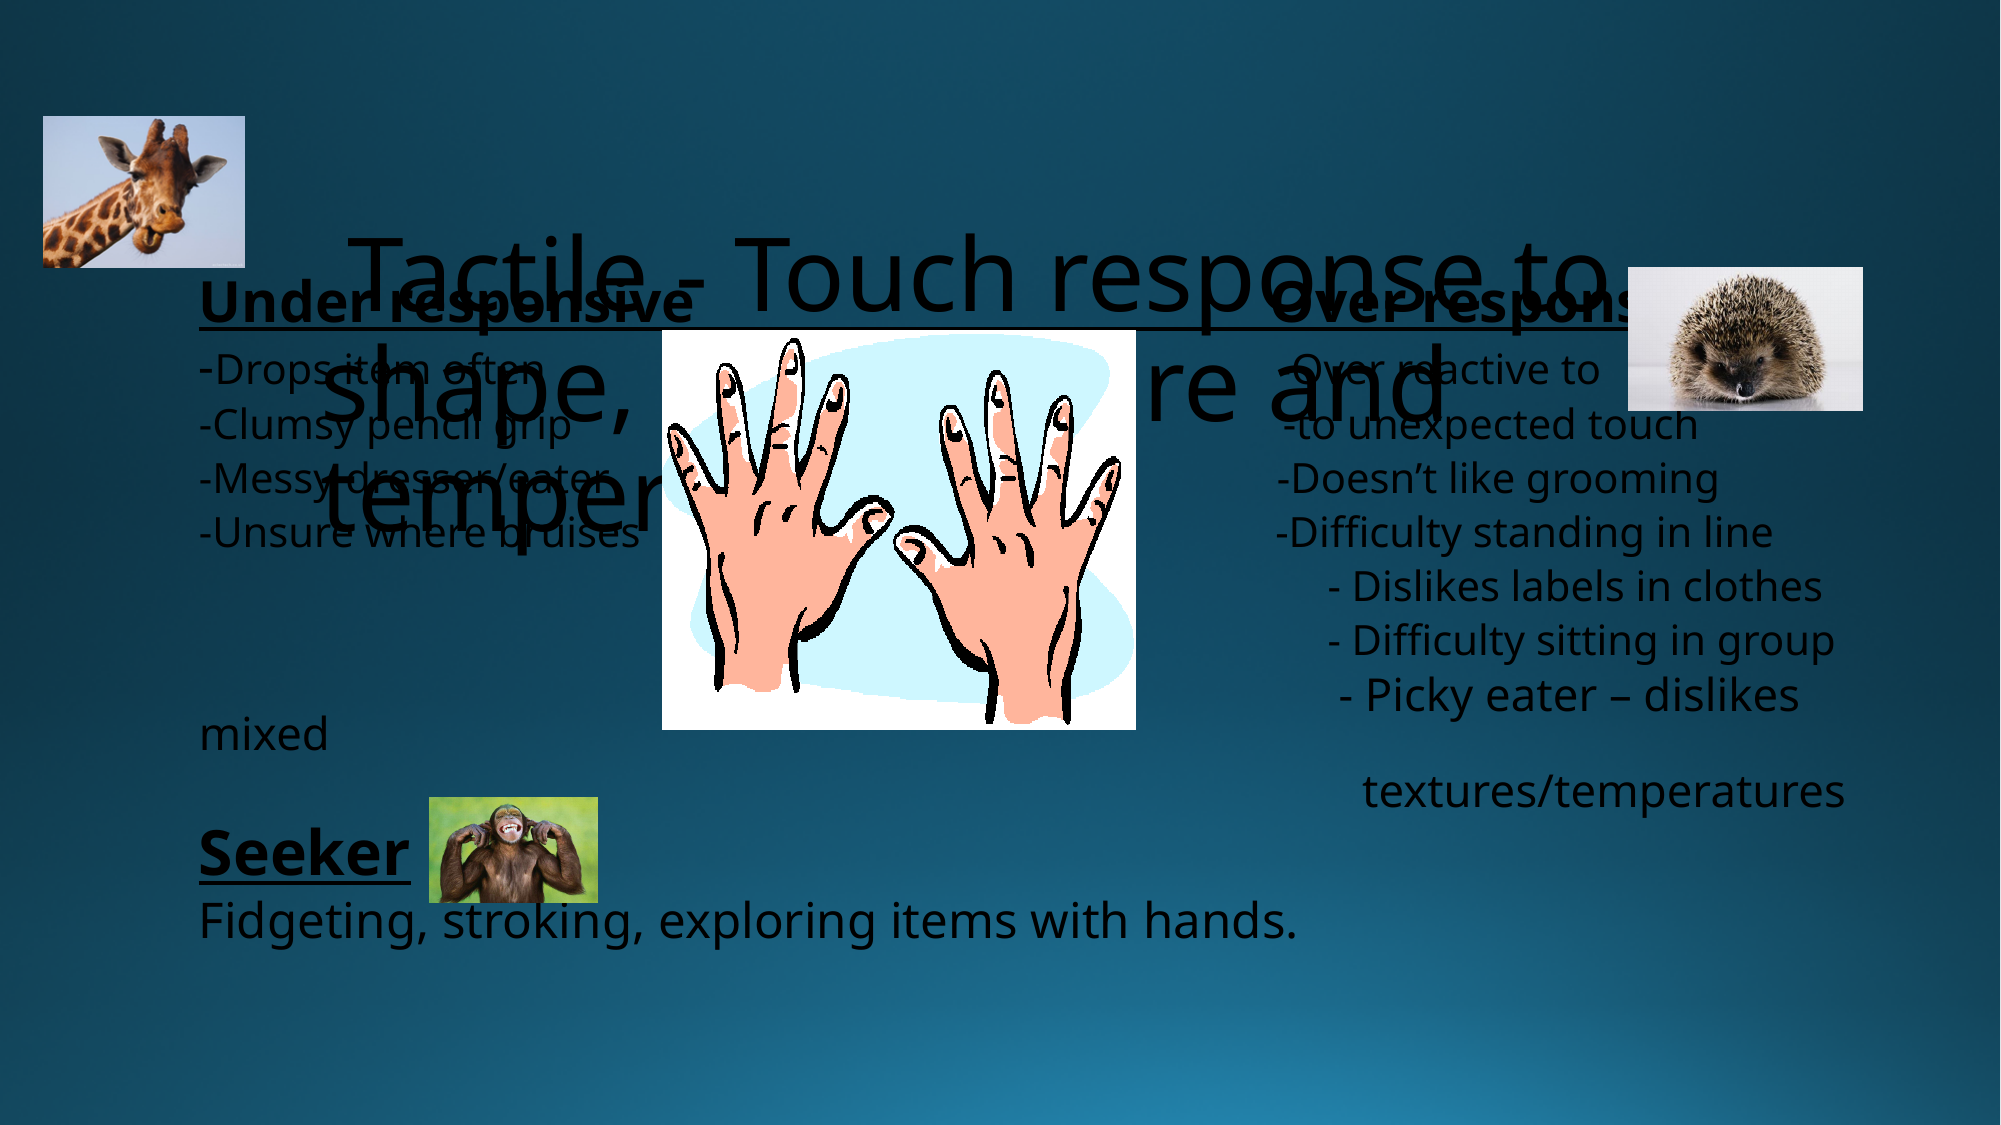

# Tactile - Touch response to shape, size, texture and temperature.
Under responsive Over responsive
-Drops item often -Over reactive to
-Clumsy pencil grip -to unexpected touch
-Messy dresser/eater -Doesn’t like grooming
-Unsure where bruises -Difficulty standing in line
 - Dislikes labels in clothes
 - Difficulty sitting in group
 - Picky eater – dislikes mixed
 textures/temperatures
Seeker
Fidgeting, stroking, exploring items with hands.